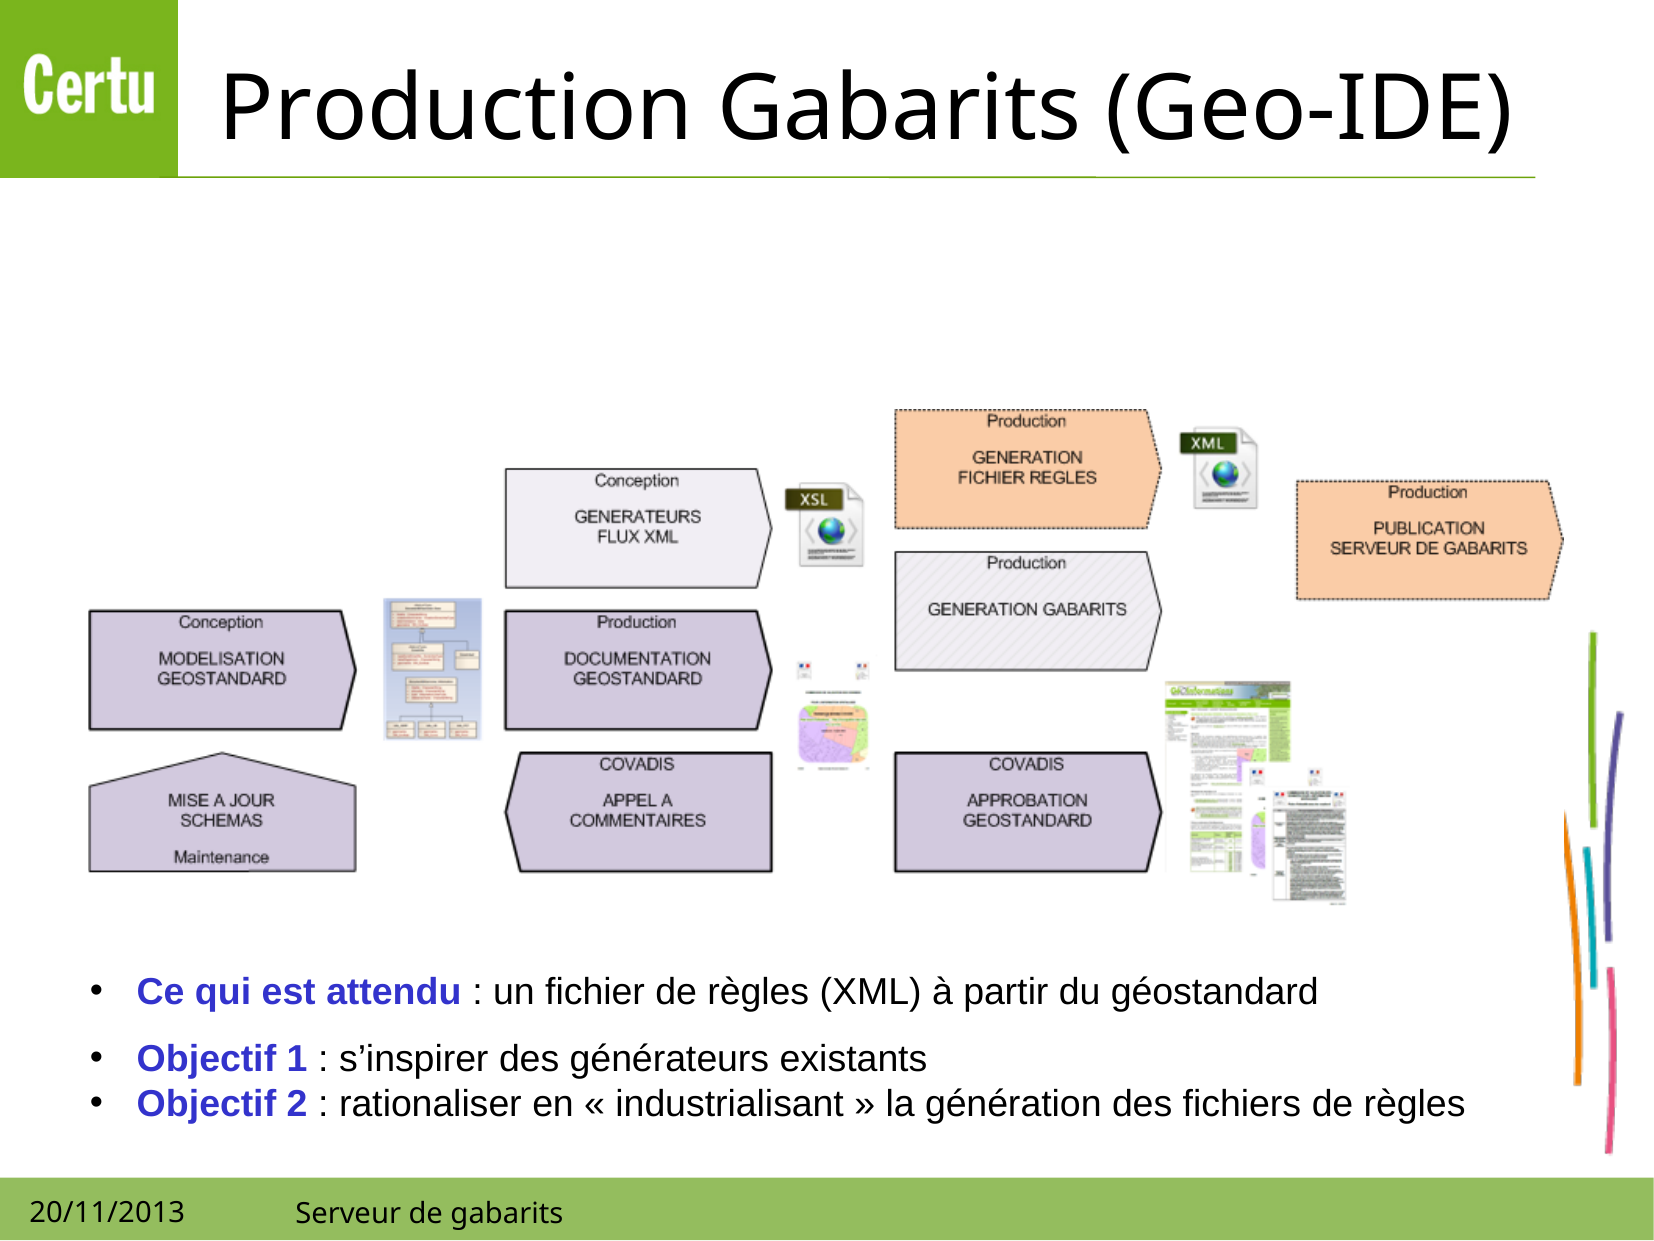

# Production Gabarits (Geo-IDE)
Ce qui est attendu : un fichier de règles (XML) à partir du géostandard
Objectif 1 : s’inspirer des générateurs existants
Objectif 2 : rationaliser en « industrialisant » la génération des fichiers de règles
20/11/2013
Serveur de gabarits